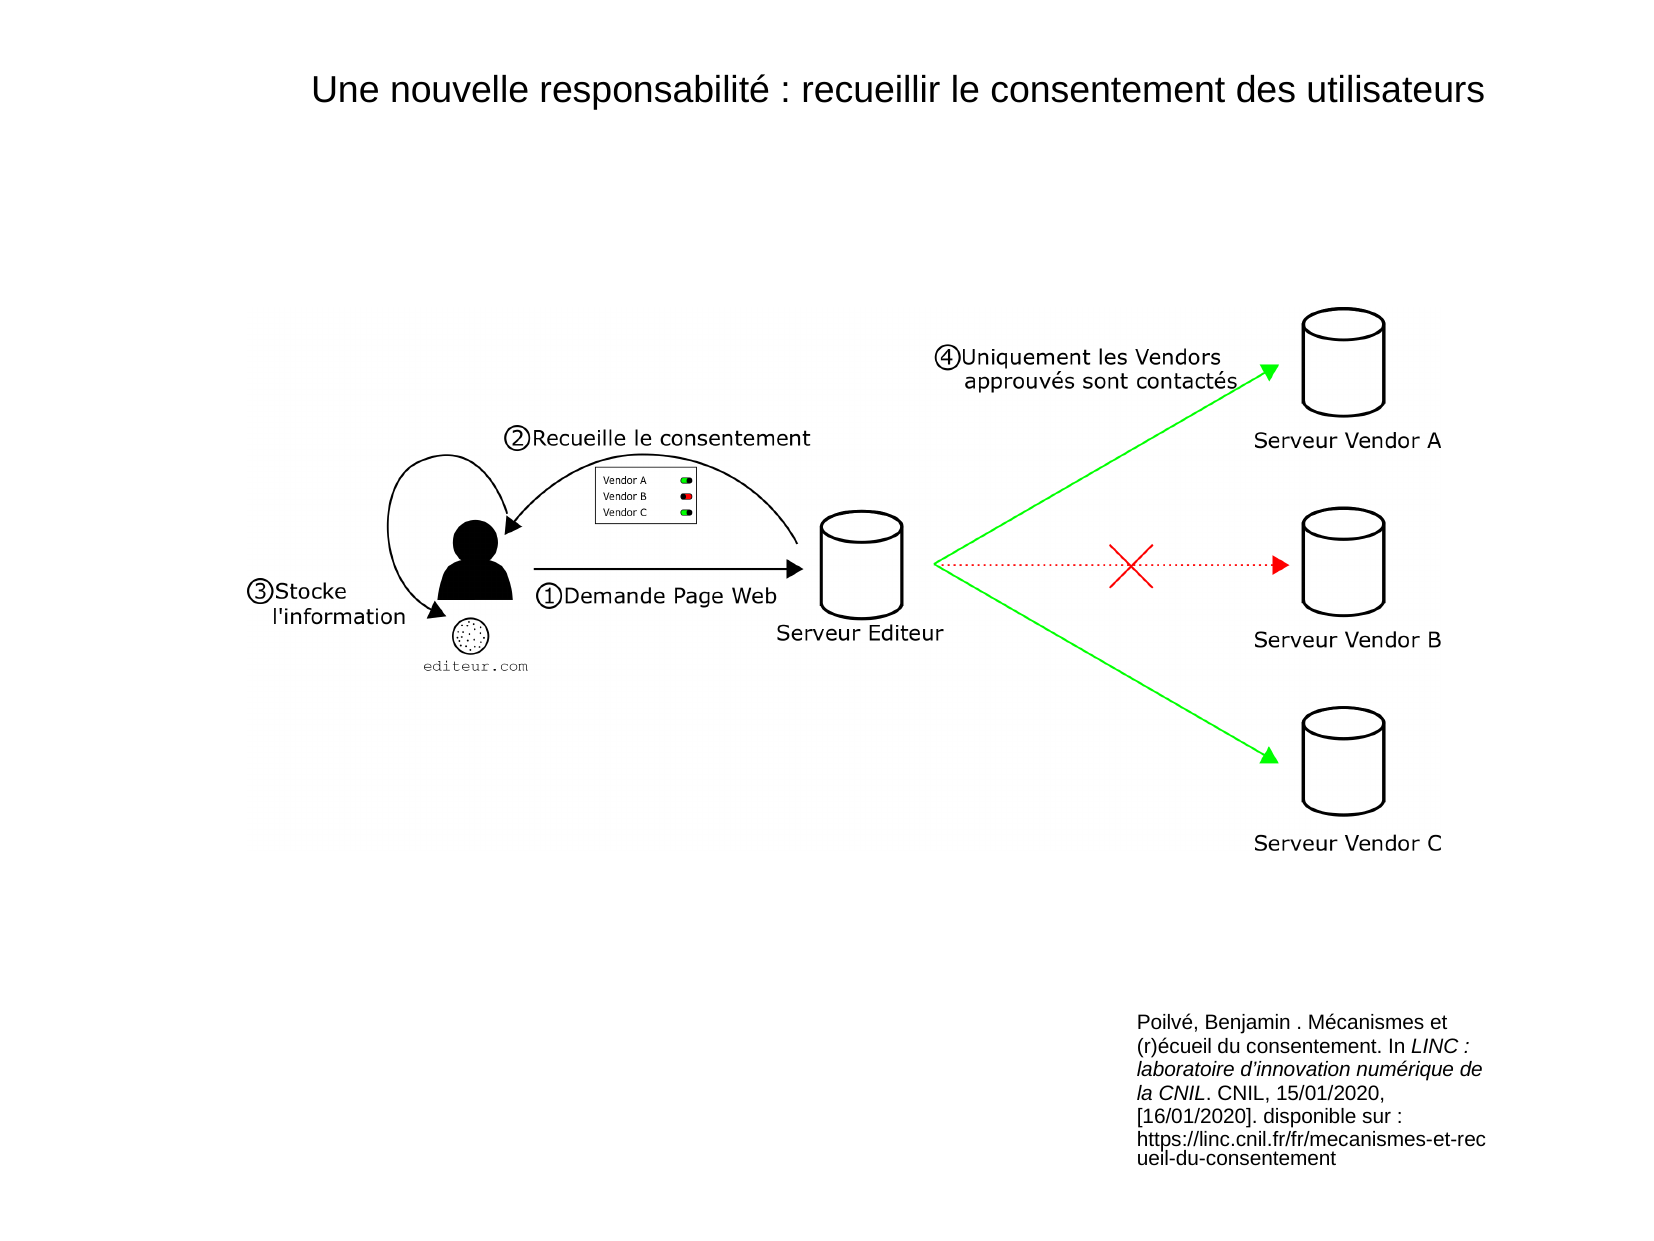

# Une nouvelle responsabilité : recueillir le consentement des utilisateurs
Poilvé, Benjamin . Mécanismes et (r)écueil du consentement. In LINC : laboratoire d’innovation numérique de la CNIL. CNIL, 15/01/2020, [16/01/2020]. disponible sur : https://linc.cnil.fr/fr/mecanismes-et-recueil-du-consentement